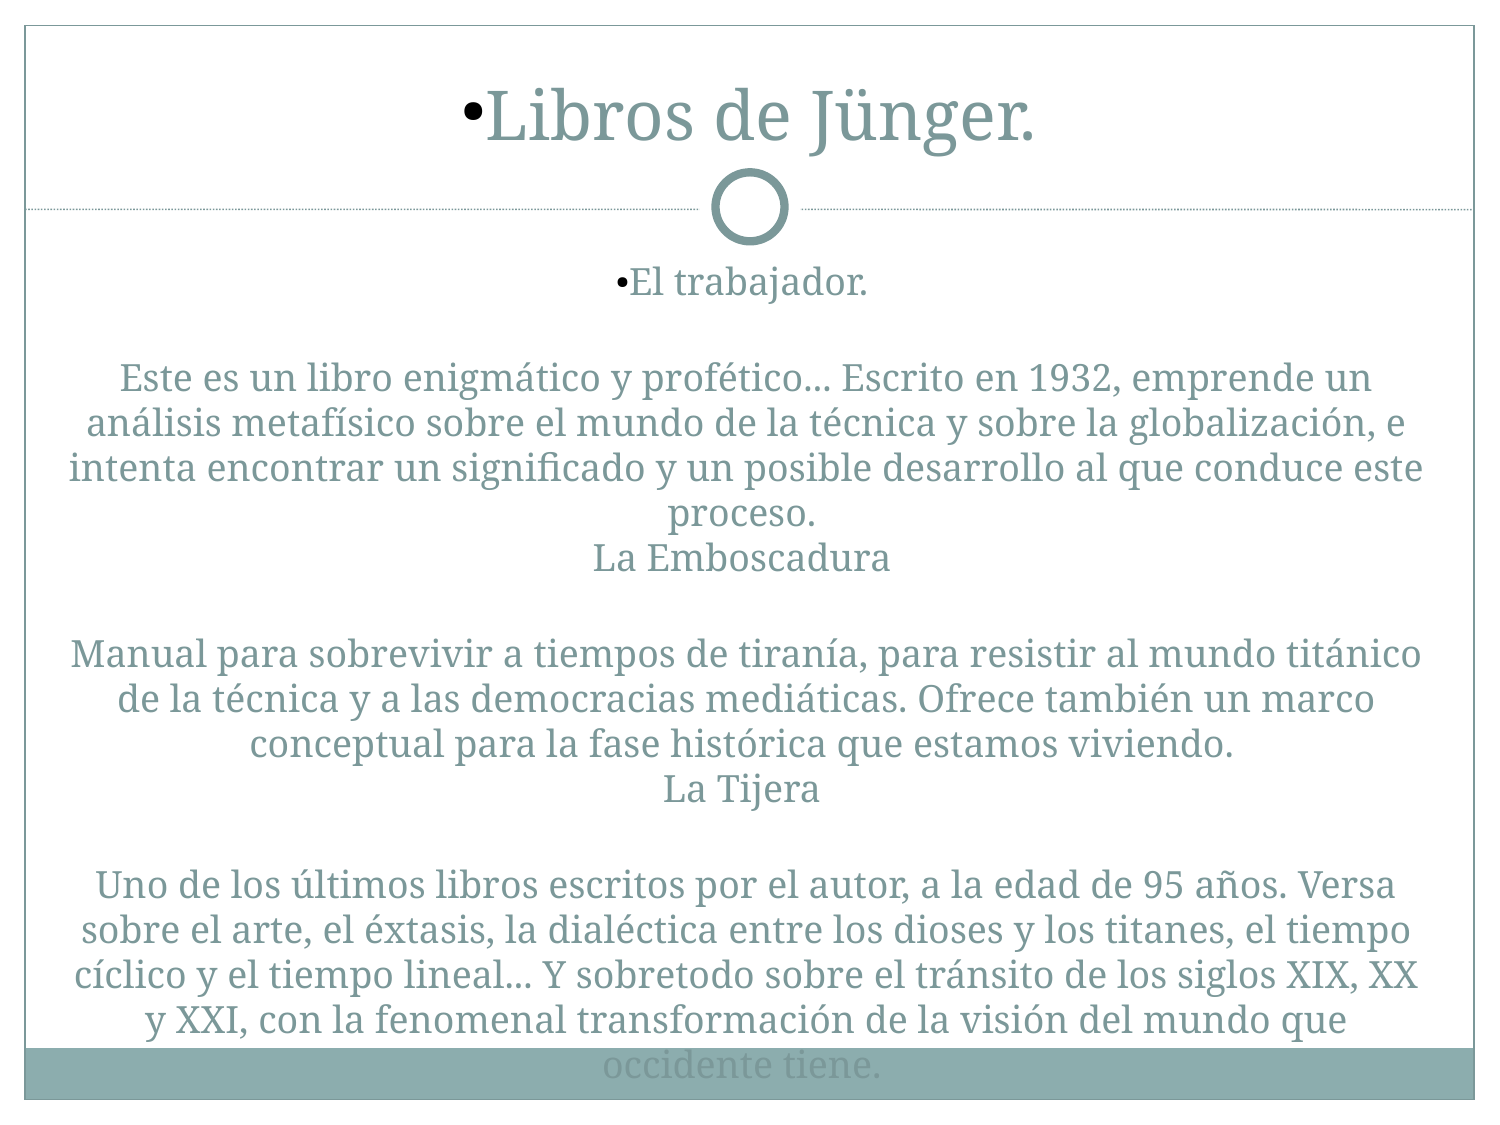

# Libros de Jünger.
El trabajador.
  
Este es un libro enigmático y profético... Escrito en 1932, emprende un análisis metafísico sobre el mundo de la técnica y sobre la globalización, e intenta encontrar un significado y un posible desarrollo al que conduce este proceso.
La Emboscadura
  
Manual para sobrevivir a tiempos de tiranía, para resistir al mundo titánico de la técnica y a las democracias mediáticas. Ofrece también un marco conceptual para la fase histórica que estamos viviendo.
La Tijera
  
Uno de los últimos libros escritos por el autor, a la edad de 95 años. Versa sobre el arte, el éxtasis, la dialéctica entre los dioses y los titanes, el tiempo cíclico y el tiempo lineal... Y sobretodo sobre el tránsito de los siglos XIX, XX y XXI, con la fenomenal transformación de la visión del mundo que occidente tiene.